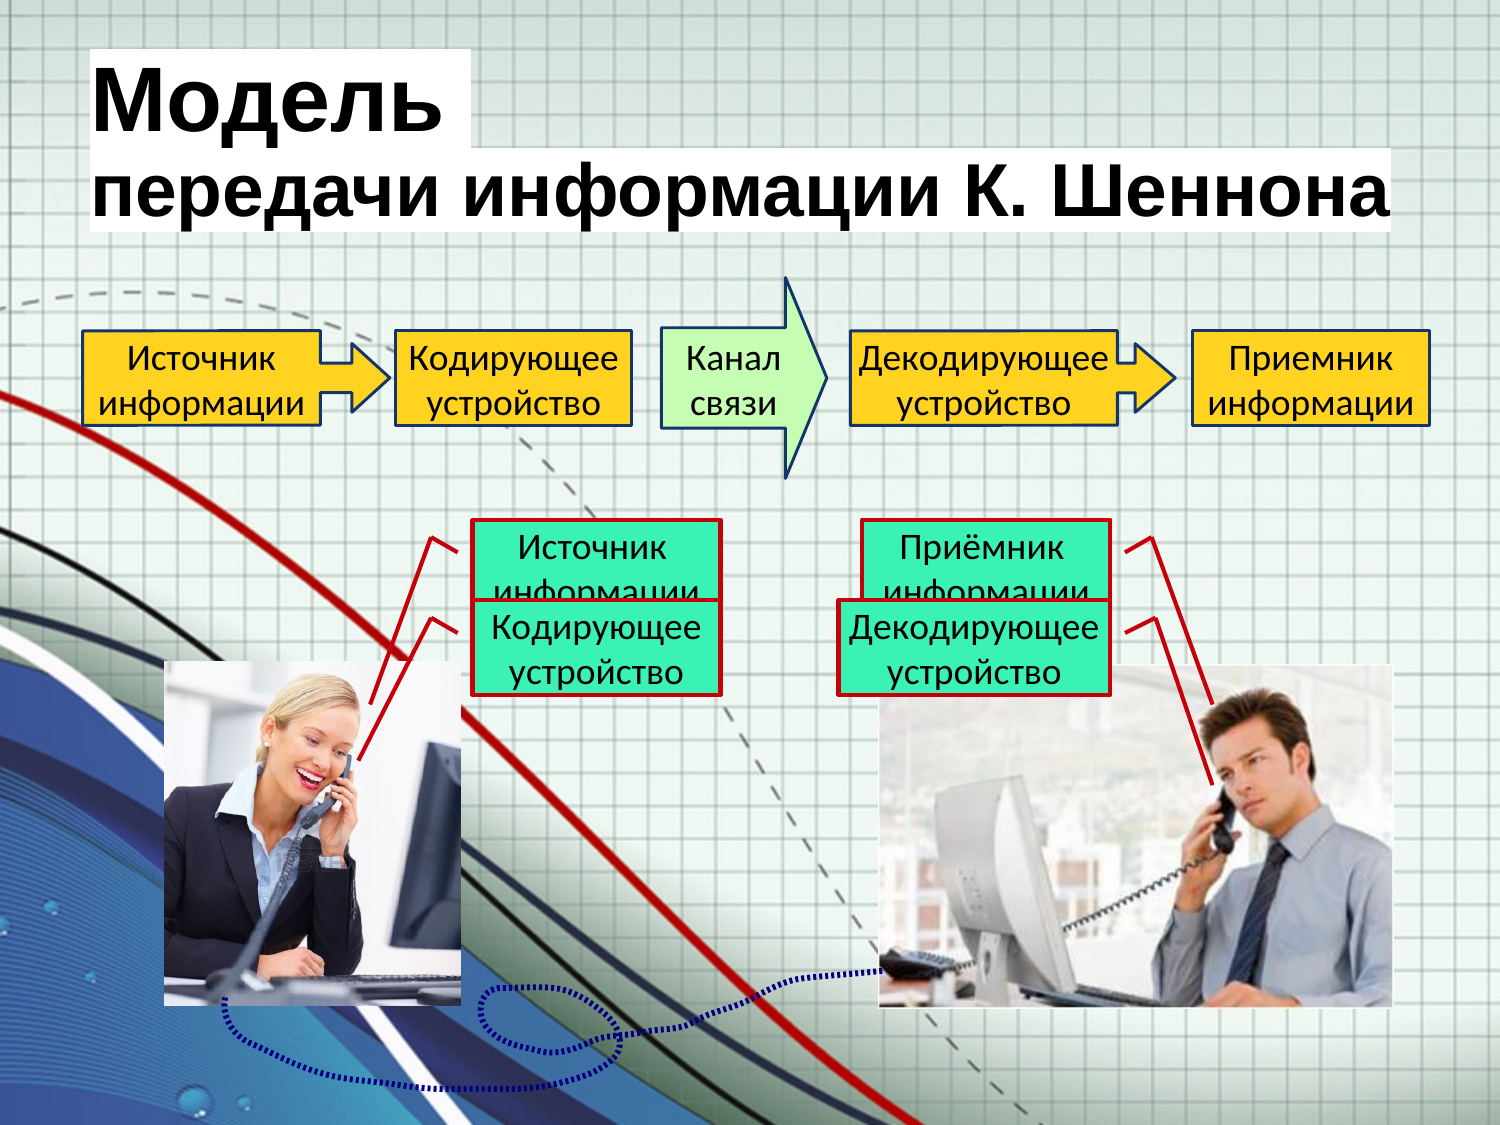

# Модель передачи информации К. Шеннона
Канал
связи
Источник
информации
Кодирующее
устройство
Приемник
информации
Декодирующее
устройство
Источник
информации
Приёмник
информации
Кодирующее
устройство
Декодирующее
устройство